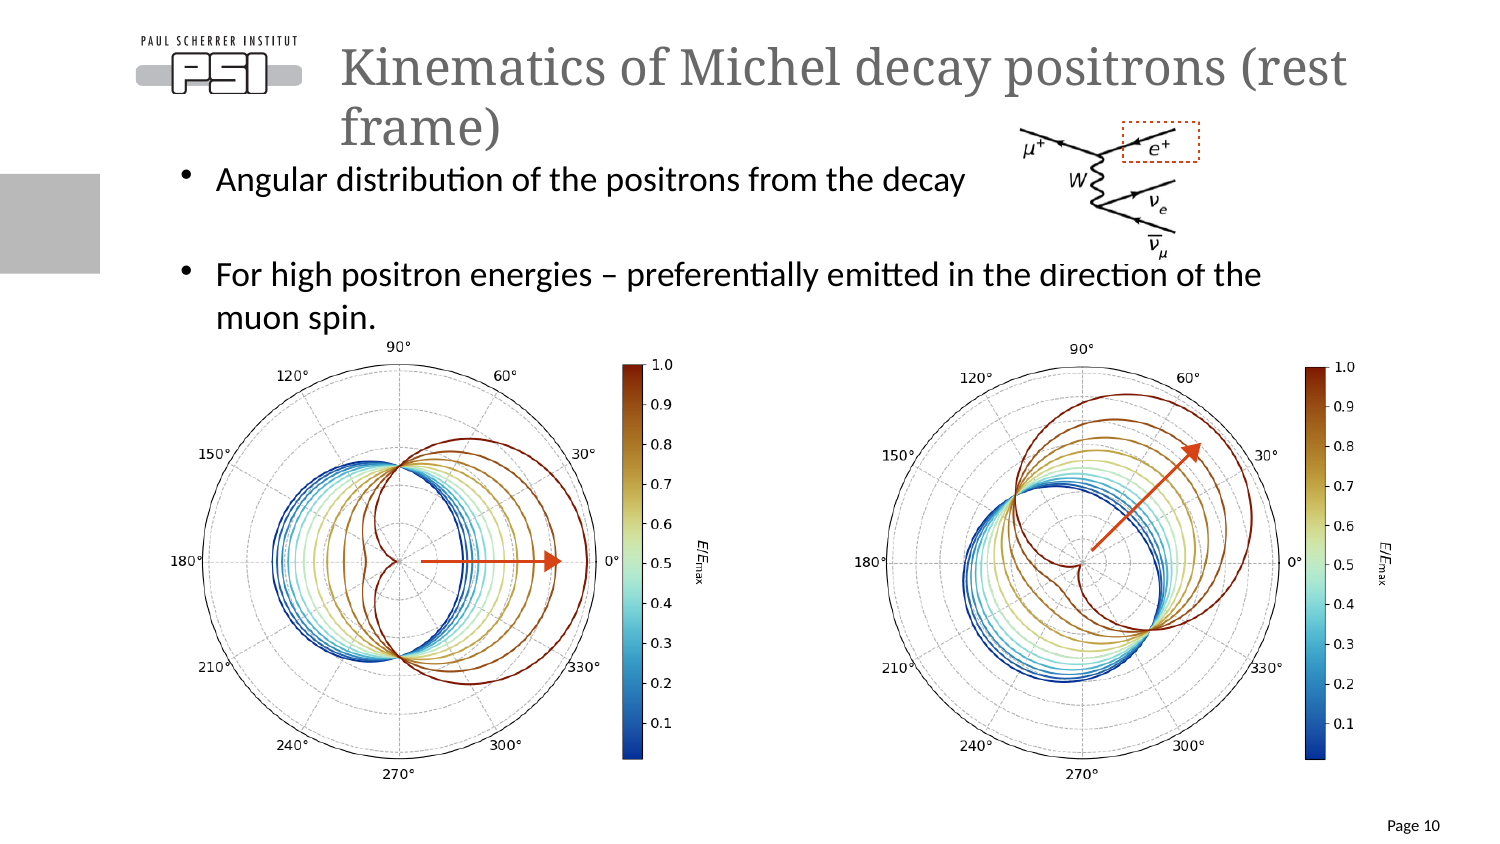

Kinematics of Michel decay positrons (rest frame)
# Angular distribution of the positrons from the decay
For high positron energies – preferentially emitted in the direction of the muon spin.
Page
2